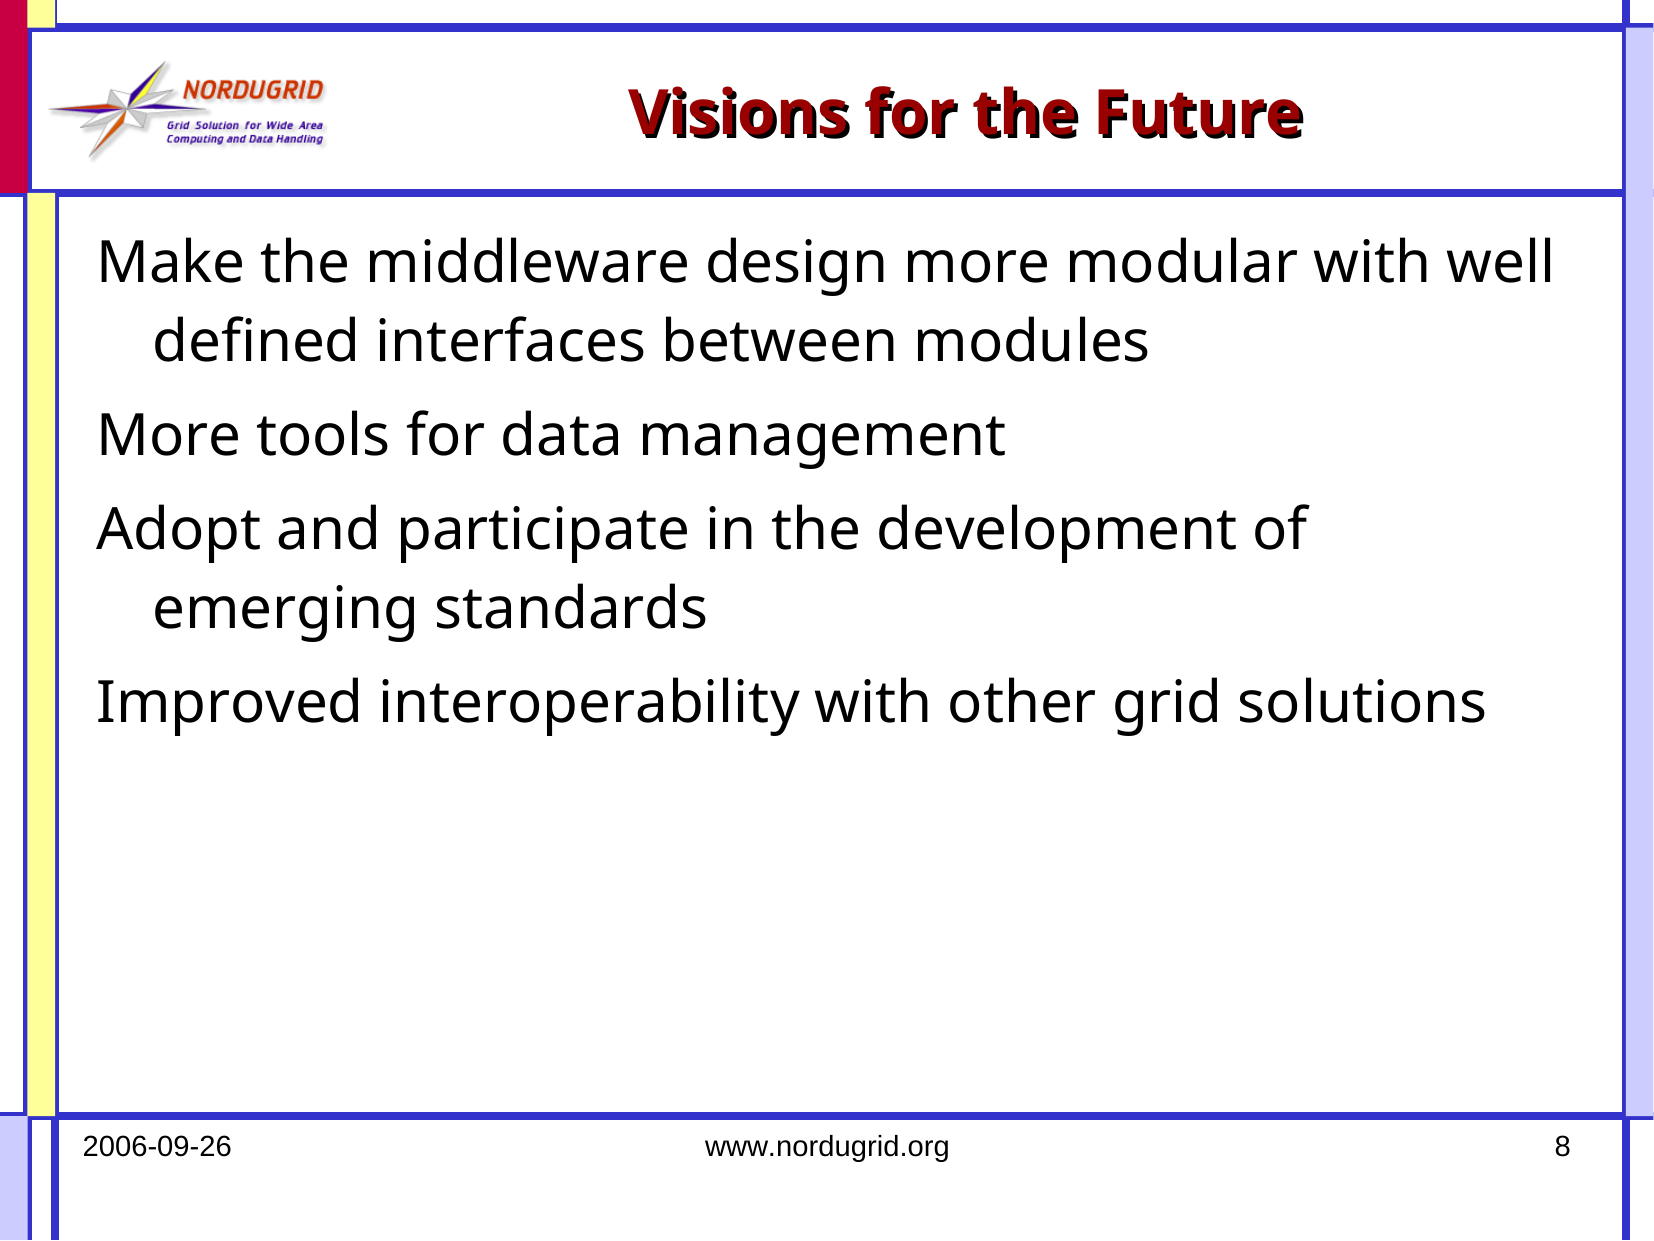

# Visions for the Future
Make the middleware design more modular with well defined interfaces between modules
More tools for data management
Adopt and participate in the development of emerging standards
Improved interoperability with other grid solutions
2006-09-26
www.nordugrid.org
8